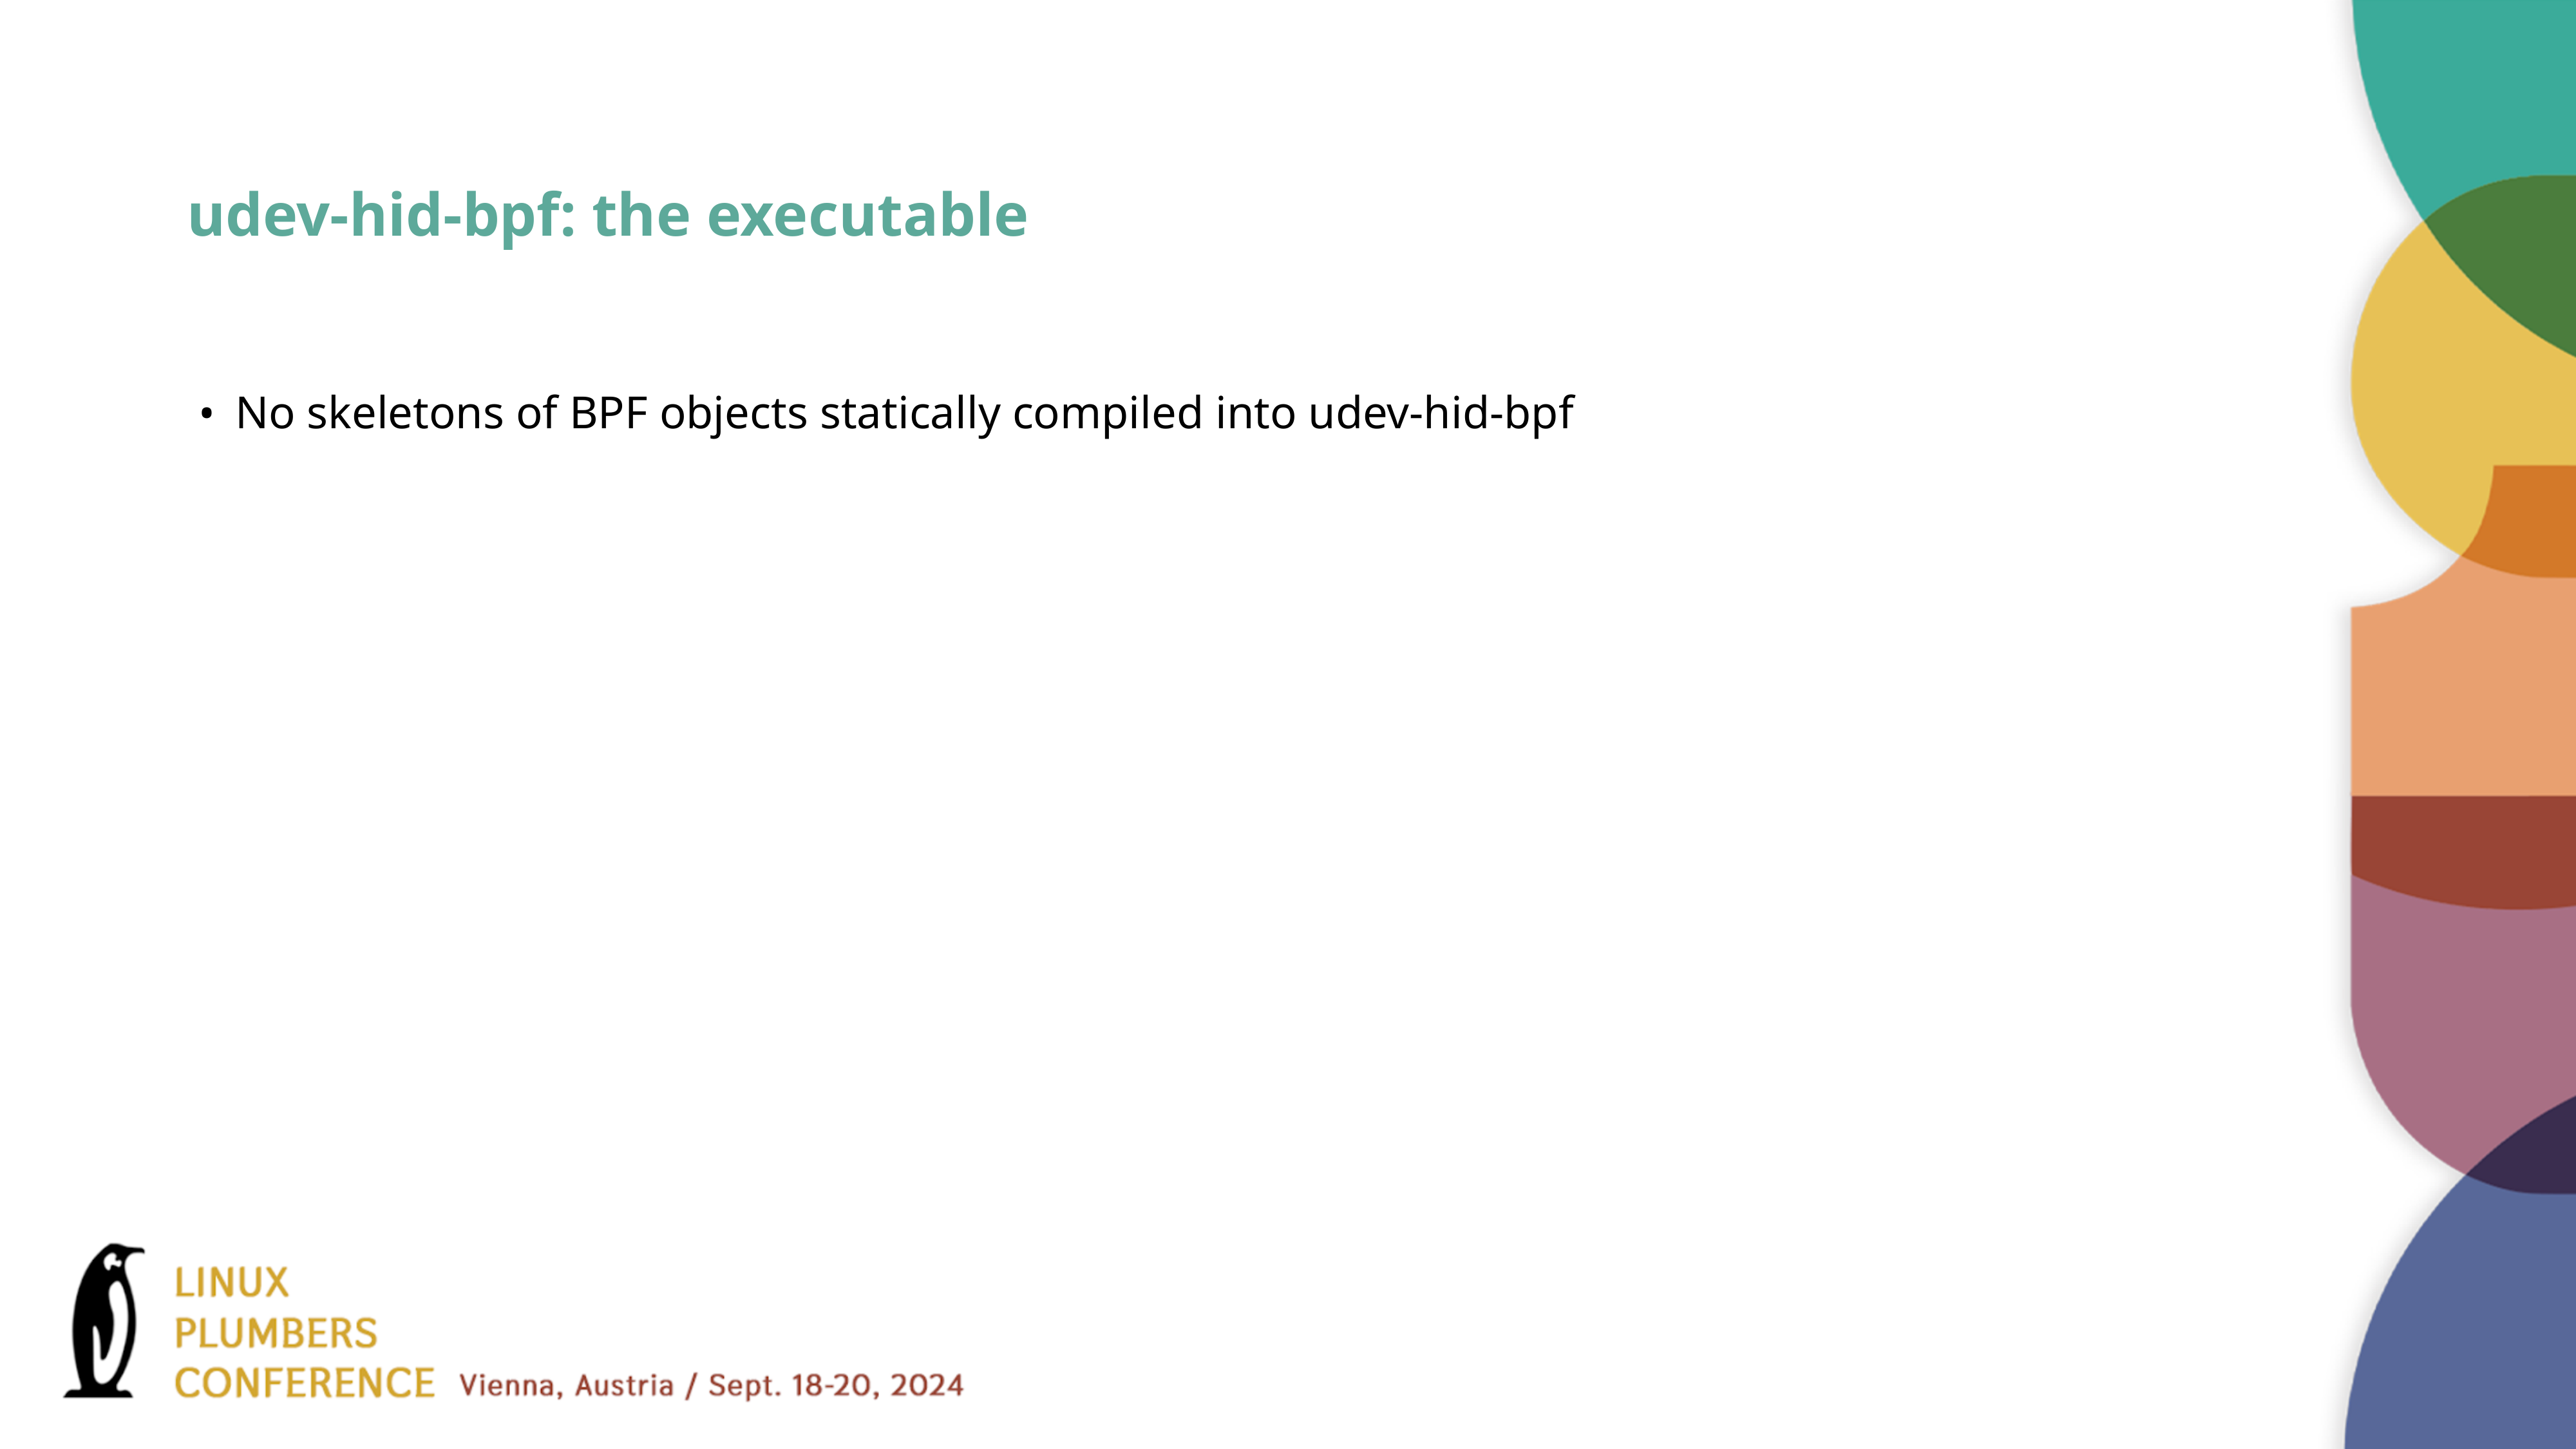

# udev-hid-bpf: the executable
No skeletons of BPF objects statically compiled into udev-hid-bpf